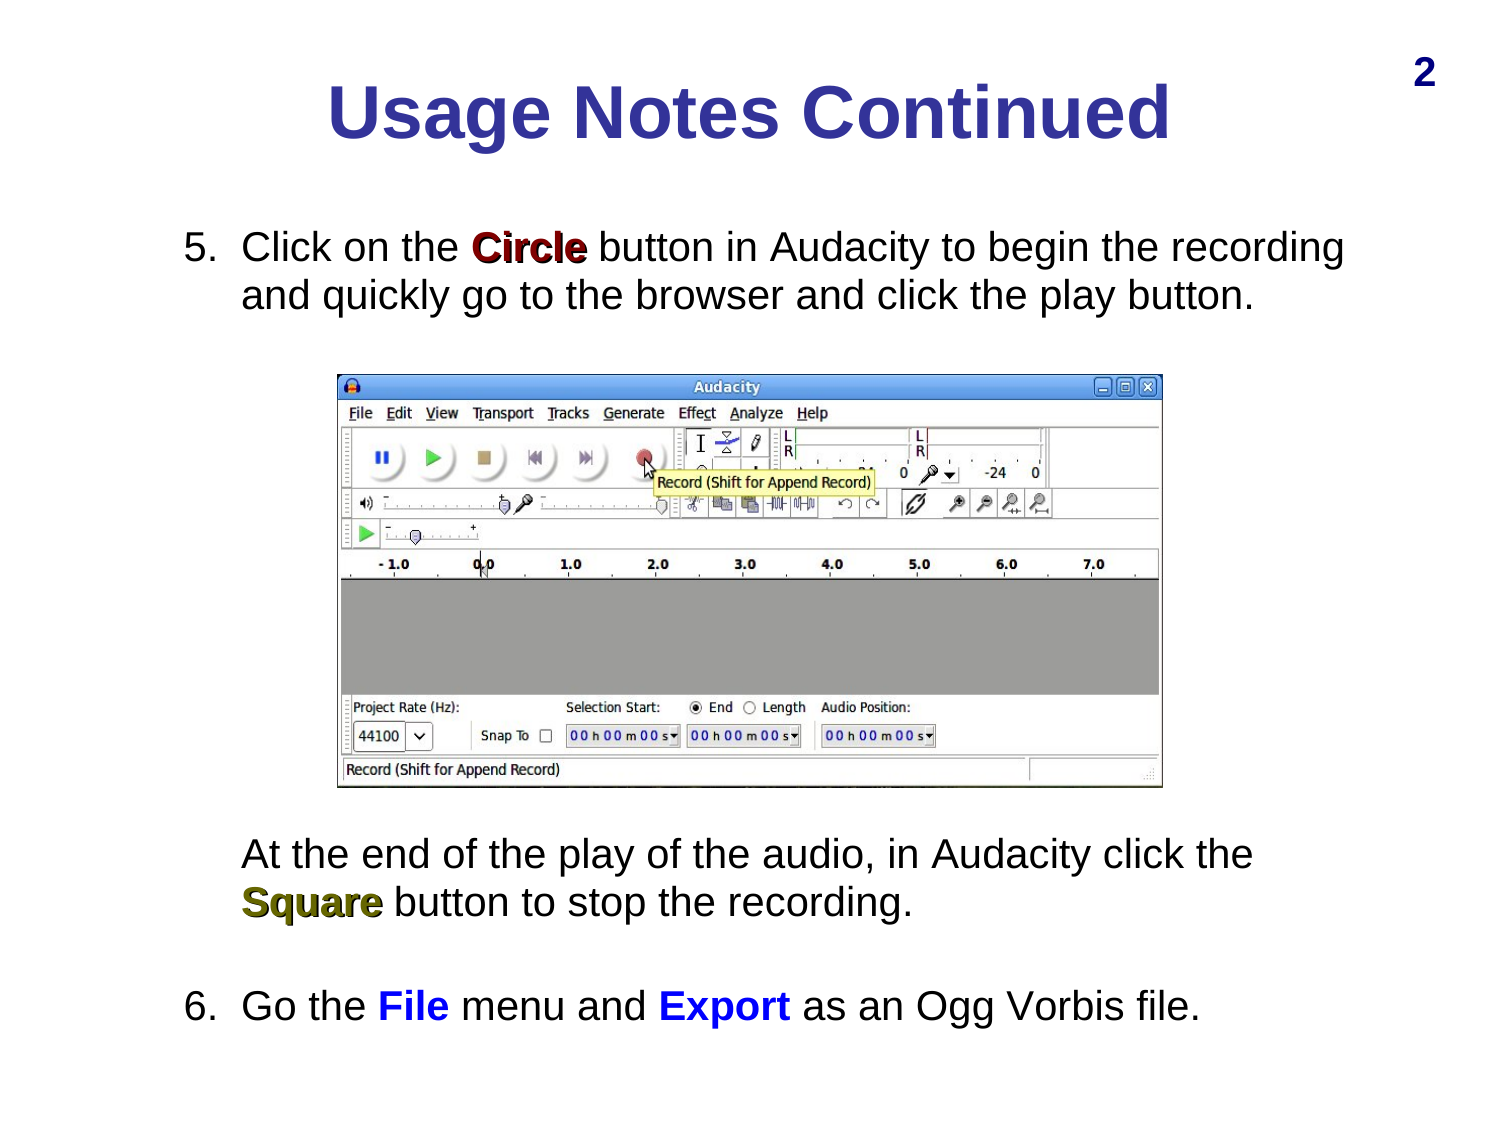

2
# Usage Notes Continued
5. Click on the Circle button in Audacity to begin the recording
 and quickly go to the browser and click the play button.
 At the end of the play of the audio, in Audacity click the
 Square button to stop the recording.
6. Go the File menu and Export as an Ogg Vorbis file.